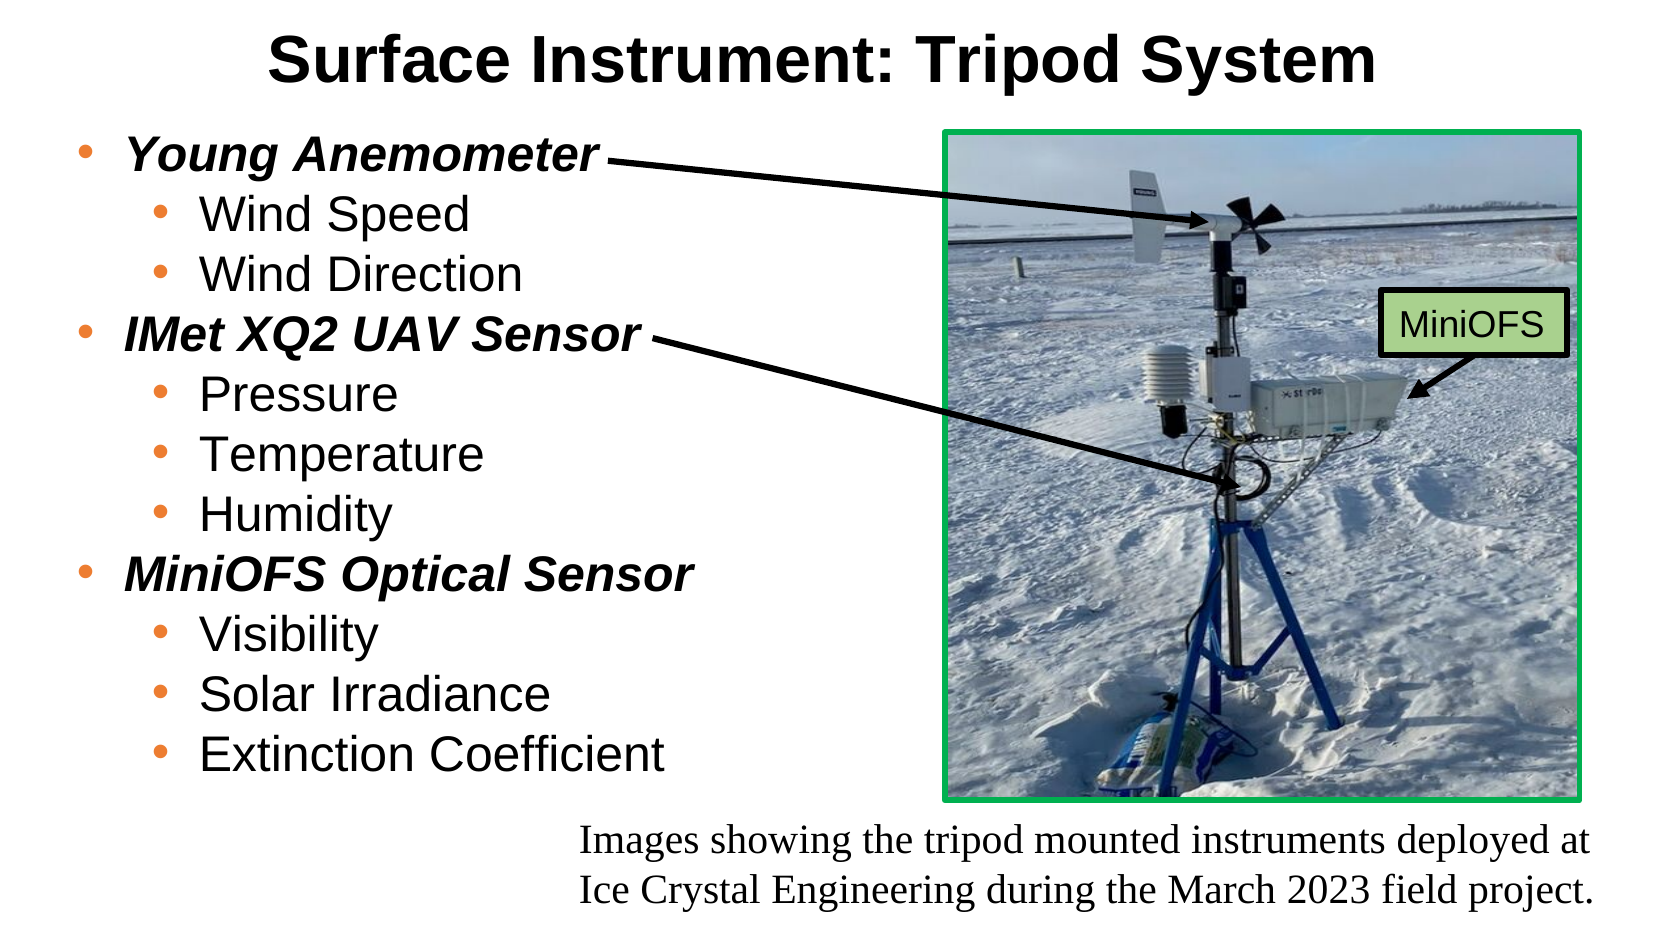

# Surface Instrument: Tripod System
Young Anemometer
Wind Speed
Wind Direction
IMet XQ2 UAV Sensor
Pressure
Temperature
Humidity
MiniOFS Optical Sensor
Visibility
Solar Irradiance
Extinction Coefficient
MiniOFS
Images showing the tripod mounted instruments deployed at Ice Crystal Engineering during the March 2023 field project.